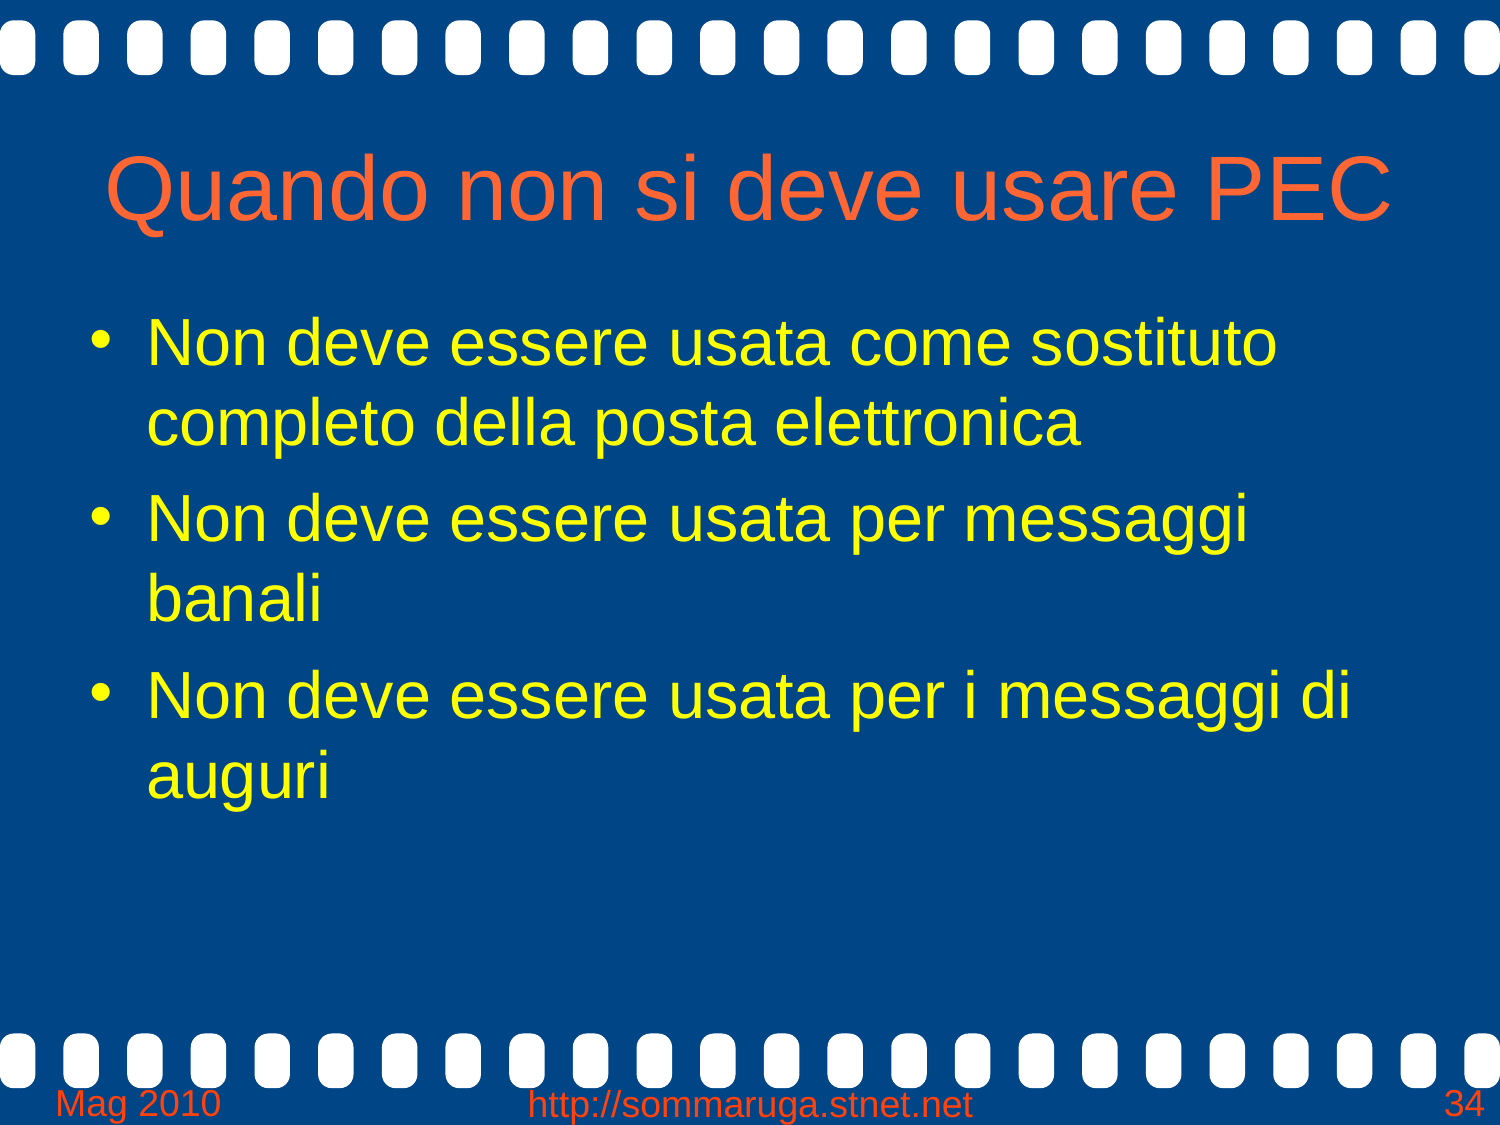

# Quando non si deve usare PEC
Non deve essere usata come sostituto completo della posta elettronica
Non deve essere usata per messaggi banali
Non deve essere usata per i messaggi di auguri